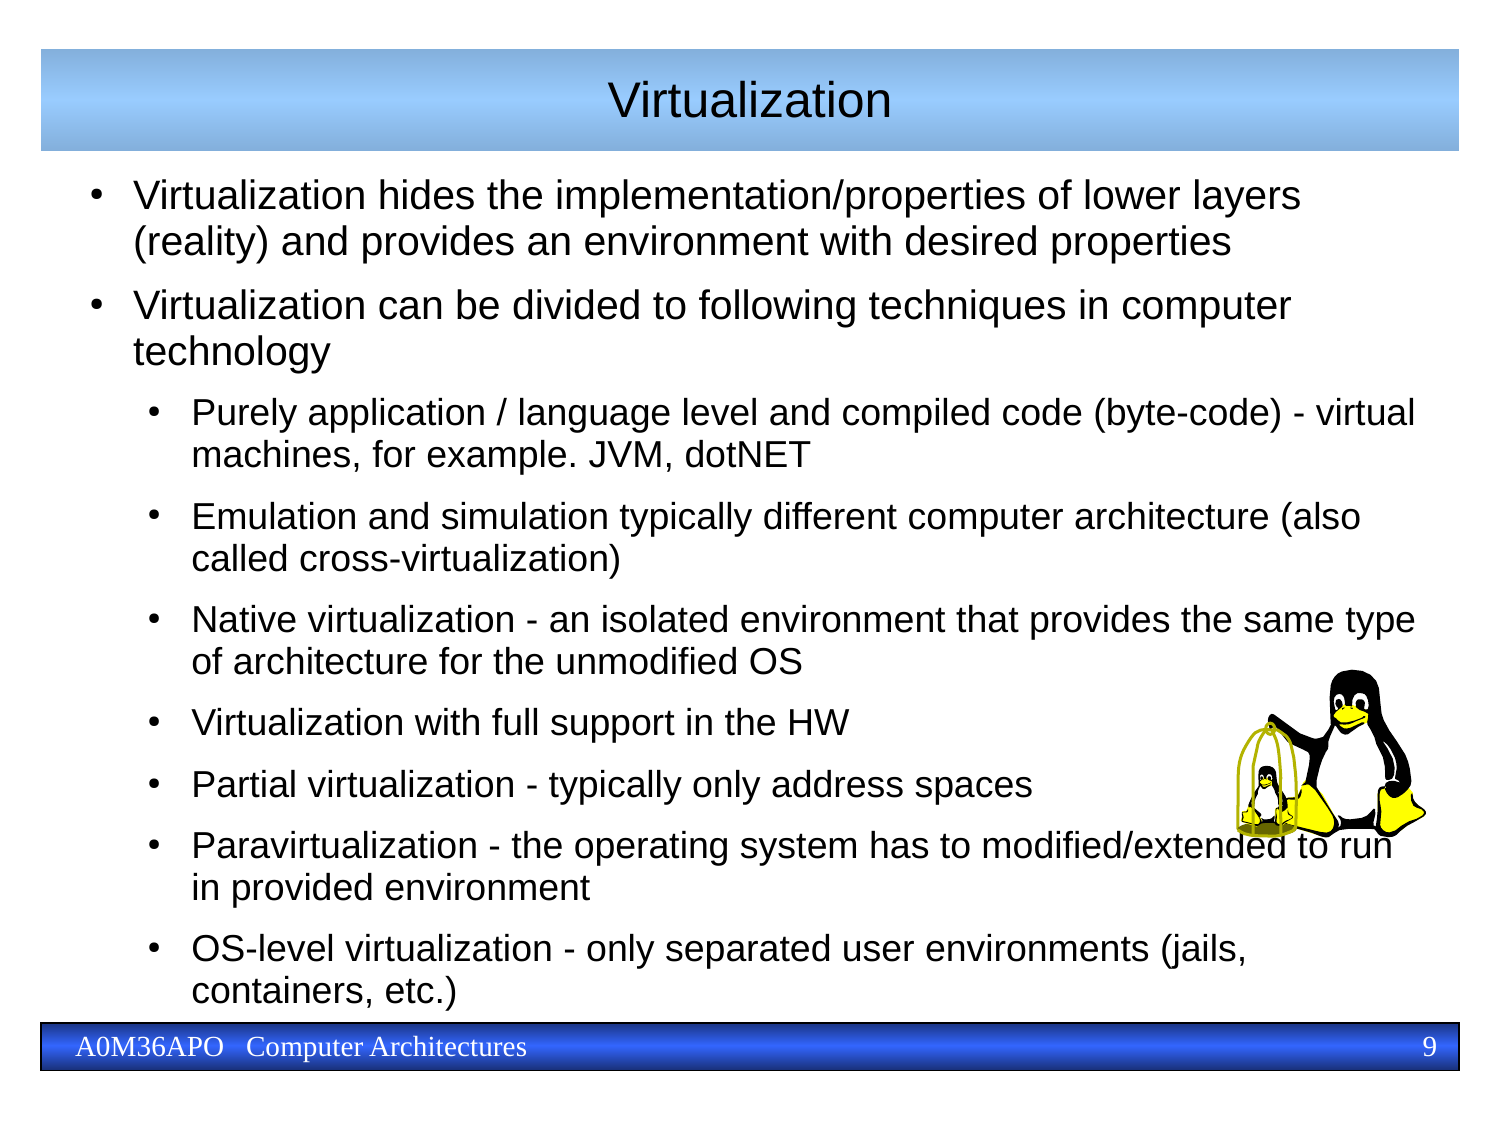

# Virtualization
Virtualization hides the implementation/properties of lower layers (reality) and provides an environment with desired properties
Virtualization can be divided to following techniques in computer technology
Purely application / language level and compiled code (byte-code) - virtual machines, for example. JVM, dotNET
Emulation and simulation typically different computer architecture (also called cross-virtualization)
Native virtualization - an isolated environment that provides the same type of architecture for the unmodified OS
Virtualization with full support in the HW
Partial virtualization - typically only address spaces
Paravirtualization - the operating system has to modified/extended to run in provided environment
OS-level virtualization - only separated user environments (jails, containers, etc.)
A0M36APO Computer Architectures
9